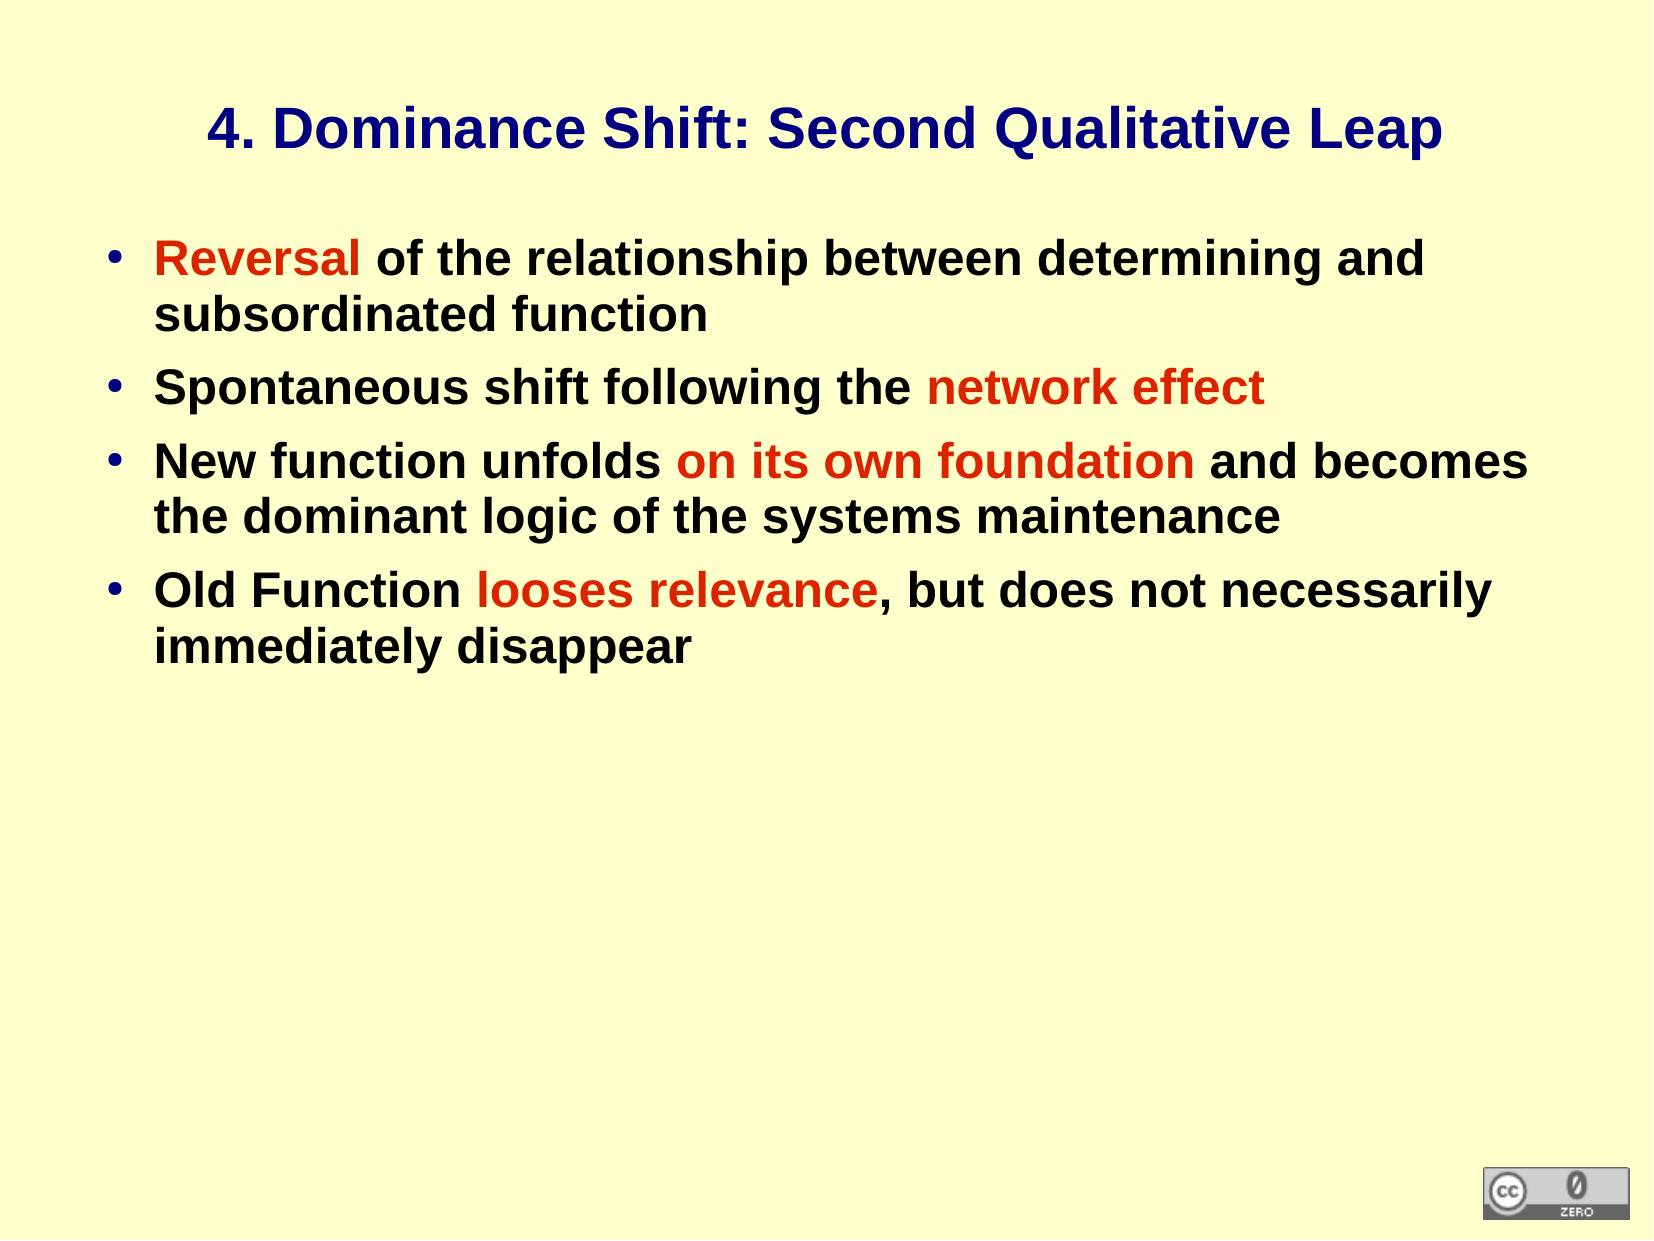

# 4. Dominance Shift: Second Qualitative Leap
Reversal of the relationship between determining and subsordinated function
Spontaneous shift following the network effect
New function unfolds on its own foundation and becomes the dominant logic of the systems maintenance
Old Function looses relevance, but does not necessarily immediately disappear